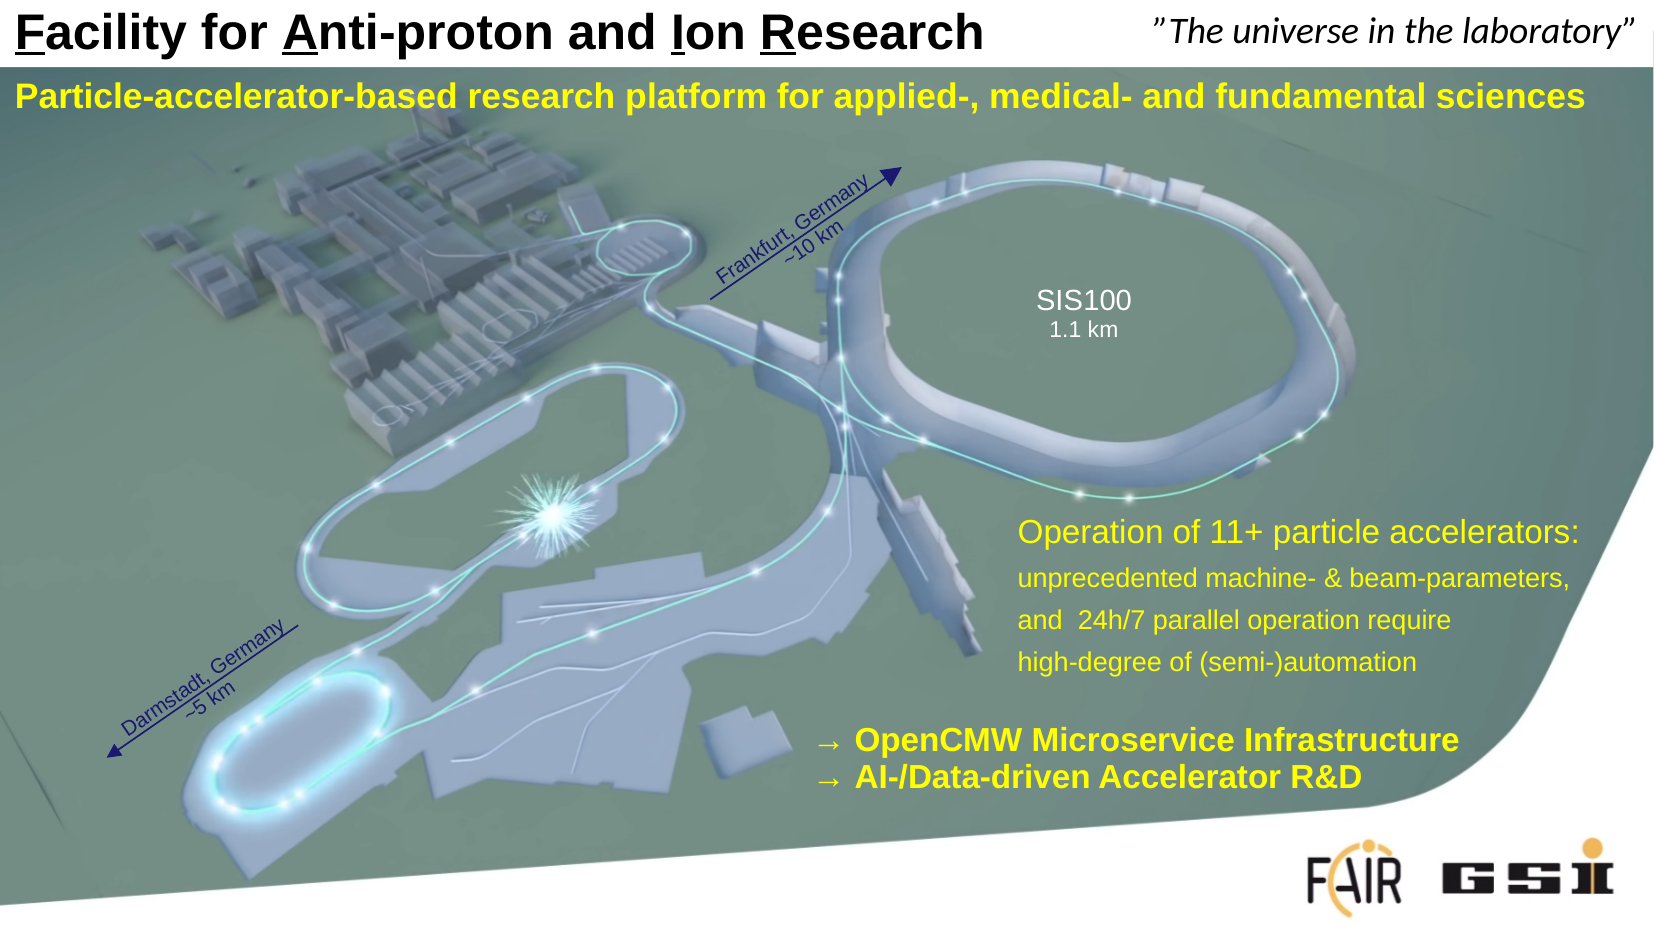

Facility for Anti-proton and Ion Research
”The universe in the laboratory”
Particle-accelerator-based research platform for applied-, medical- and fundamental sciences
Frankfurt, Germany
~10 km
SIS100
1.1 km
Operation of 11+ particle accelerators:
unprecedented machine- & beam-parameters,
and 24h/7 parallel operation require
high-degree of (semi-)automation
 Darmstadt, Germany
~5 km
→ OpenCMW Microservice Infrastructure
→ AI-/Data-driven Accelerator R&D